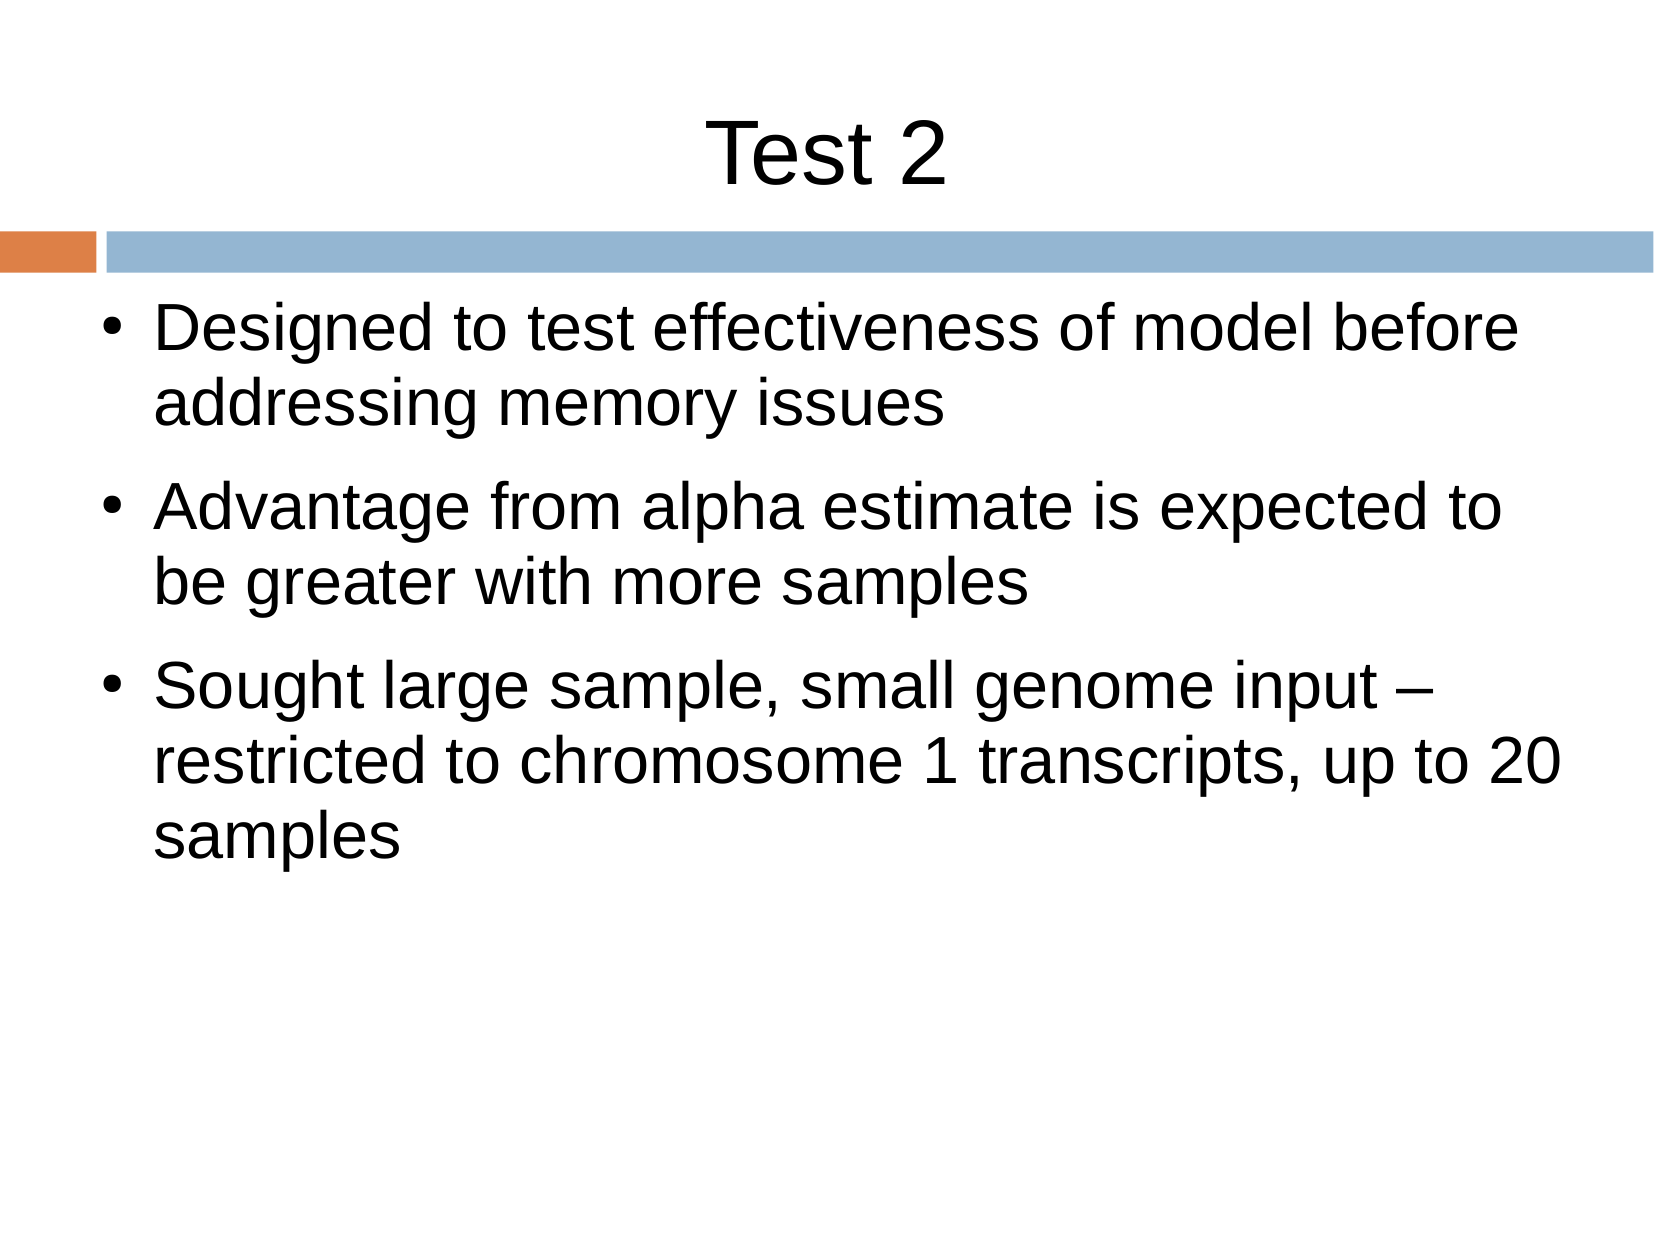

# Test 2
Designed to test effectiveness of model before addressing memory issues
Advantage from alpha estimate is expected to be greater with more samples
Sought large sample, small genome input – restricted to chromosome 1 transcripts, up to 20 samples